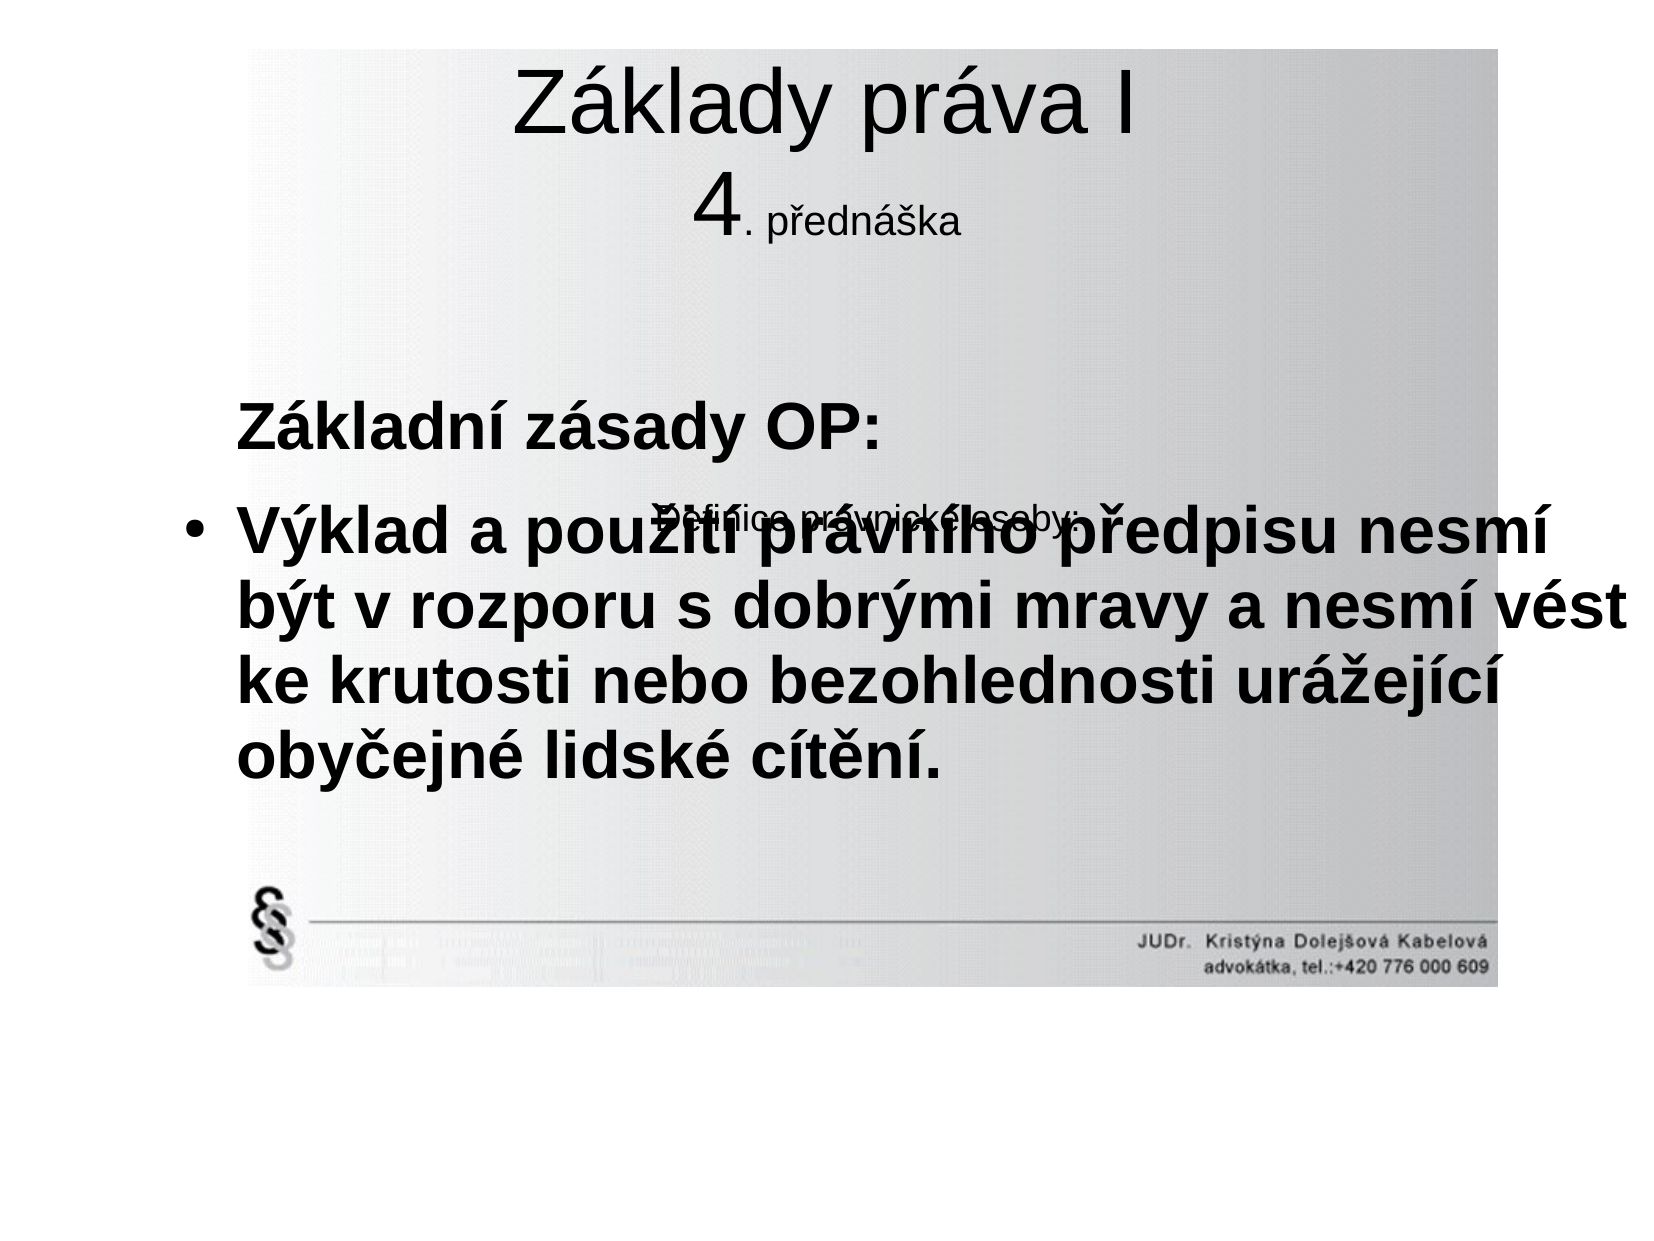

# Základy práva I 4. přednáška
Základní zásady OP:
Výklad a použití právního předpisu nesmí být v rozporu s dobrými mravy a nesmí vést ke krutosti nebo bezohlednosti urážející obyčejné lidské cítění.